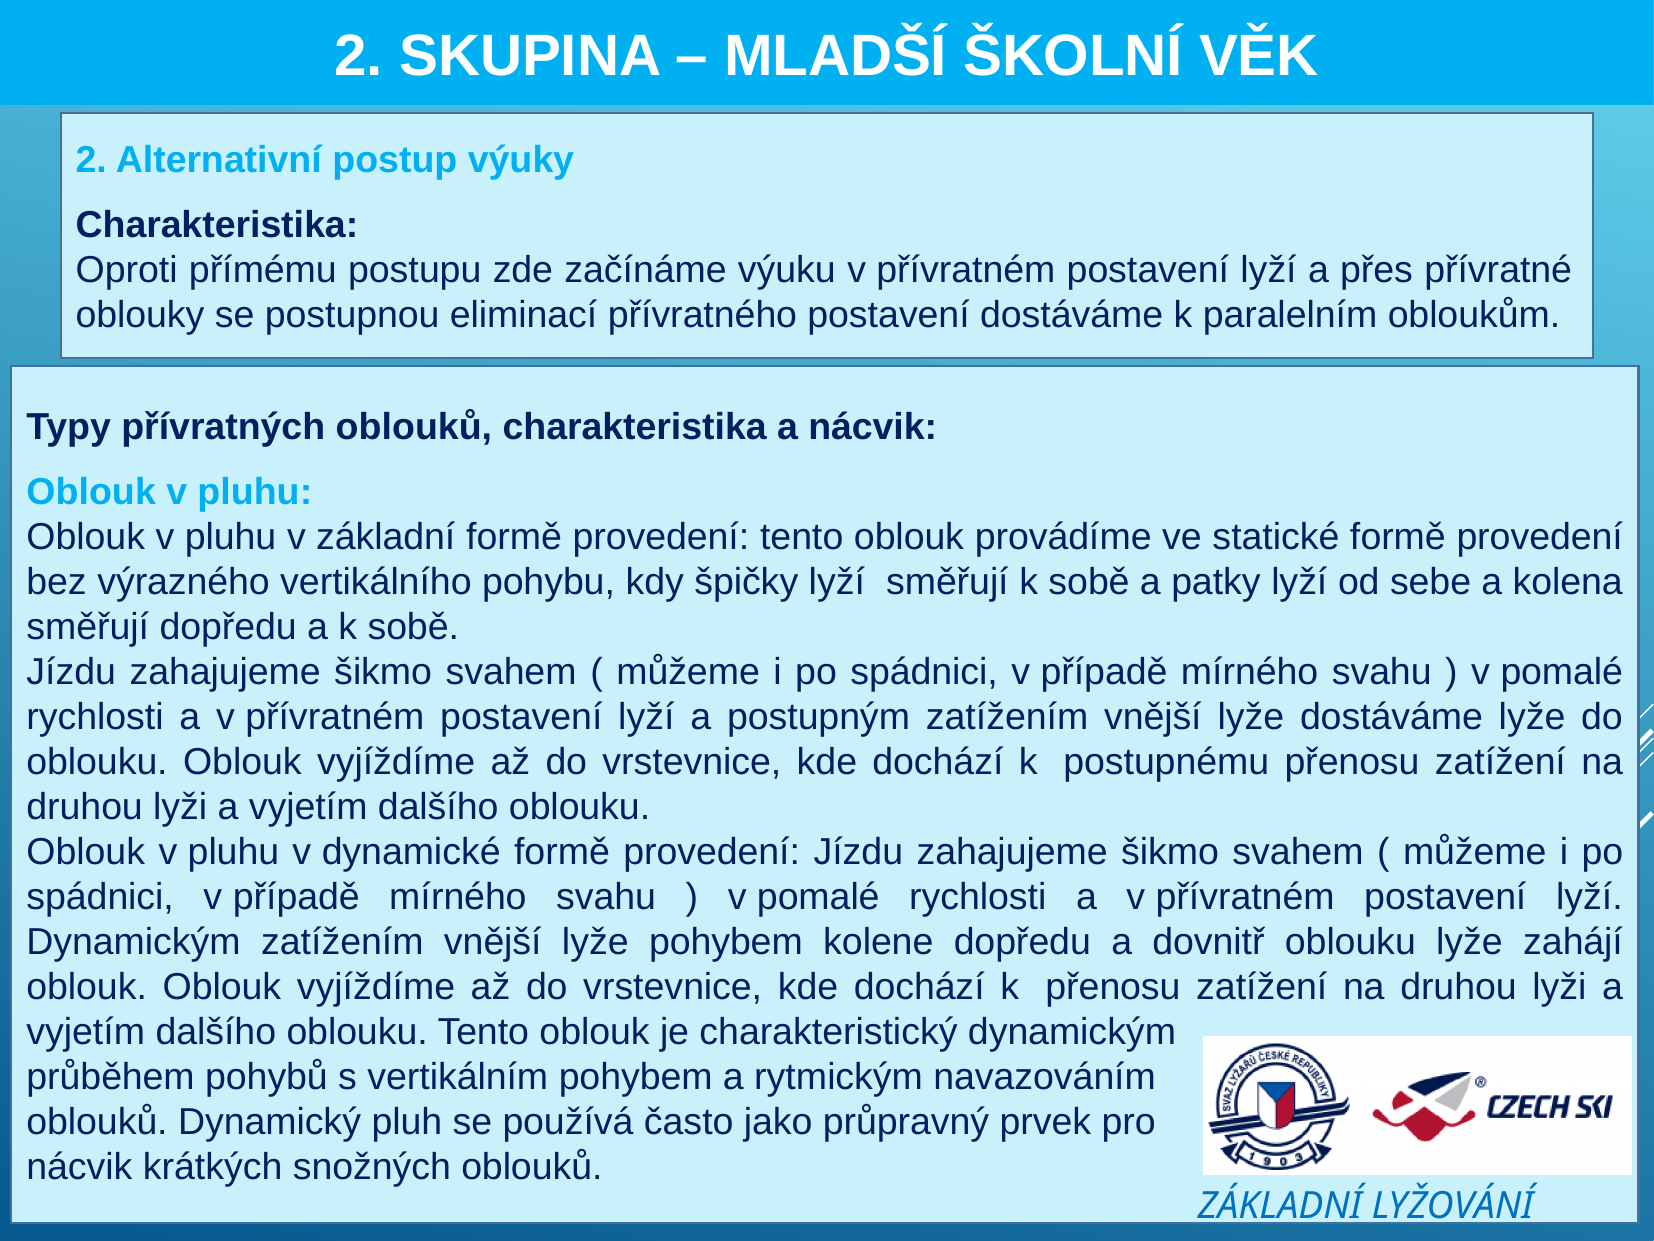

# 2. Skupina – mladší školní věk
2. Alternativní postup výuky
Charakteristika:
Oproti přímému postupu zde začínáme výuku v přívratném postavení lyží a přes přívratné oblouky se postupnou eliminací přívratného postavení dostáváme k paralelním obloukům.
Typy přívratných oblouků, charakteristika a nácvik:
Oblouk v pluhu:
Oblouk v pluhu v základní formě provedení: tento oblouk provádíme ve statické formě provedení bez výrazného vertikálního pohybu, kdy špičky lyží směřují k sobě a patky lyží od sebe a kolena směřují dopředu a k sobě.
Jízdu zahajujeme šikmo svahem ( můžeme i po spádnici, v případě mírného svahu ) v pomalé rychlosti a v přívratném postavení lyží a postupným zatížením vnější lyže dostáváme lyže do oblouku. Oblouk vyjíždíme až do vrstevnice, kde dochází k  postupnému přenosu zatížení na druhou lyži a vyjetím dalšího oblouku.
Oblouk v pluhu v dynamické formě provedení: Jízdu zahajujeme šikmo svahem ( můžeme i po spádnici, v případě mírného svahu ) v pomalé rychlosti a v přívratném postavení lyží. Dynamickým zatížením vnější lyže pohybem kolene dopředu a dovnitř oblouku lyže zahájí oblouk. Oblouk vyjíždíme až do vrstevnice, kde dochází k  přenosu zatížení na druhou lyži a vyjetím dalšího oblouku. Tento oblouk je charakteristický dynamickým
průběhem pohybů s vertikálním pohybem a rytmickým navazováním
oblouků. Dynamický pluh se používá často jako průpravný prvek pro
nácvik krátkých snožných oblouků.
ZÁKLADNÍ LYŽOVÁNÍ